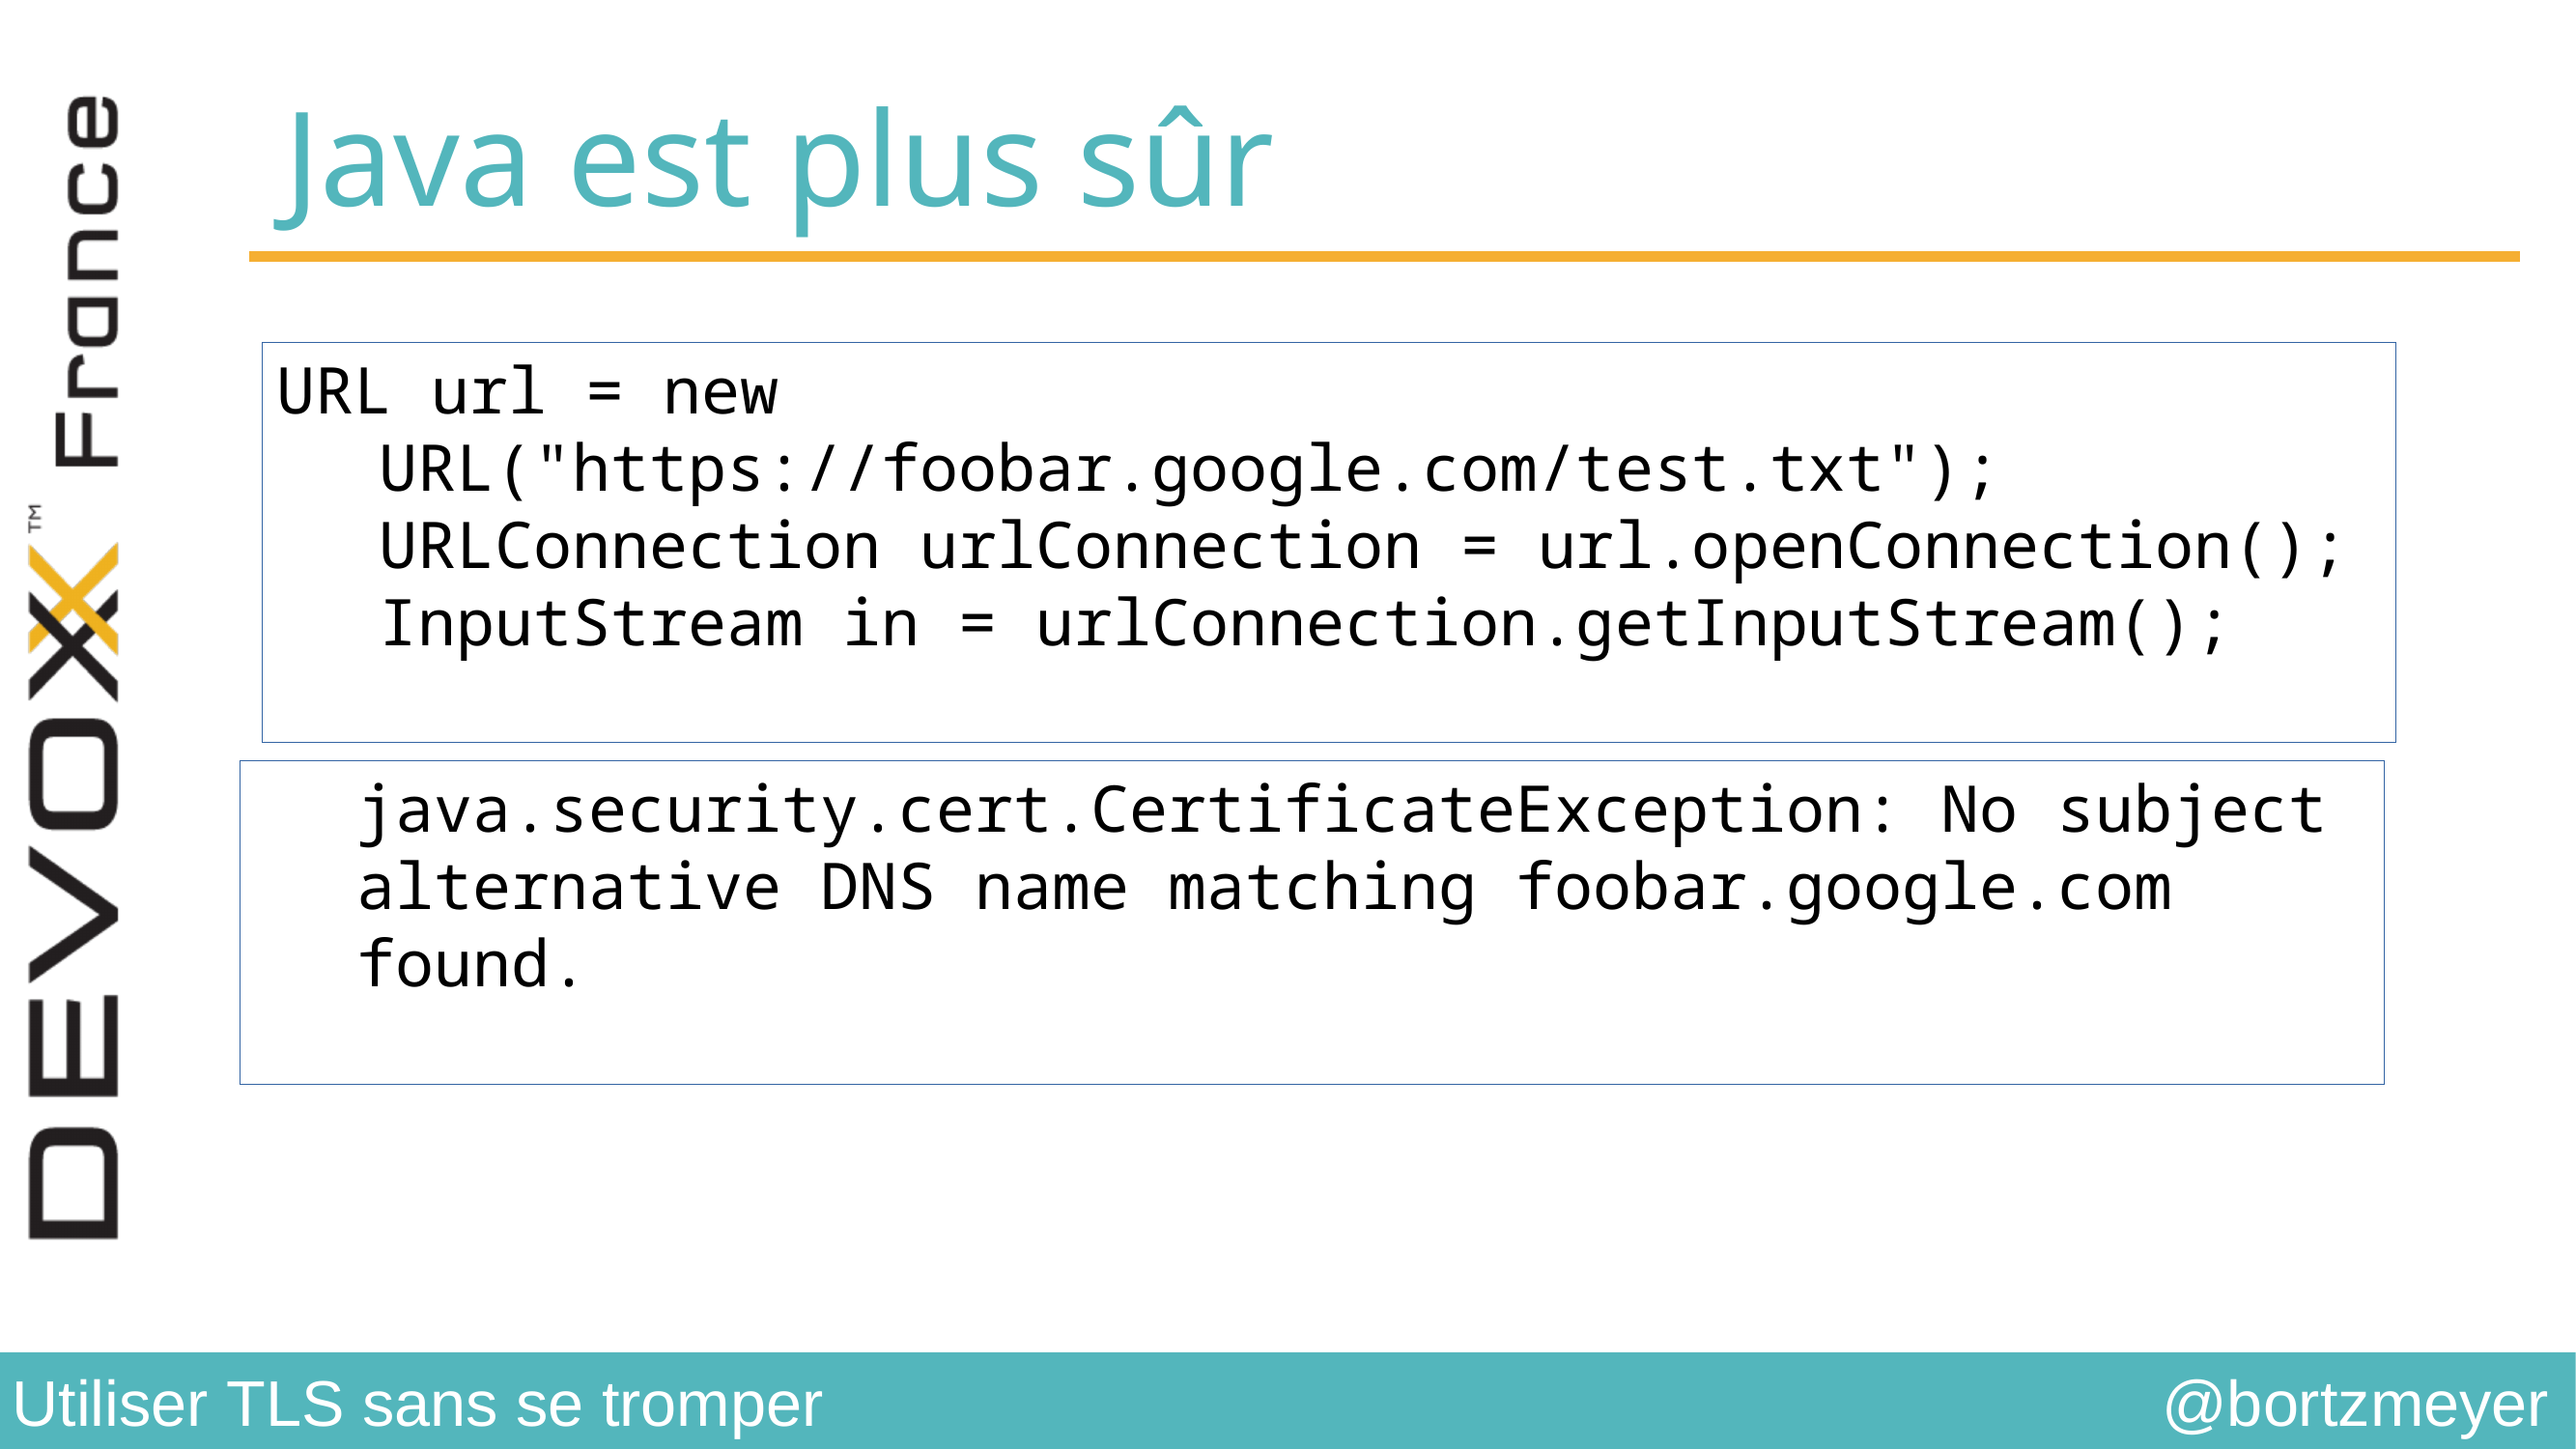

Java est plus sûr
URL url = new URL("https://foobar.google.com/test.txt");
URLConnection urlConnection = url.openConnection();
InputStream in = urlConnection.getInputStream();
java.security.cert.CertificateException: No subject alternative DNS name matching foobar.google.com found.